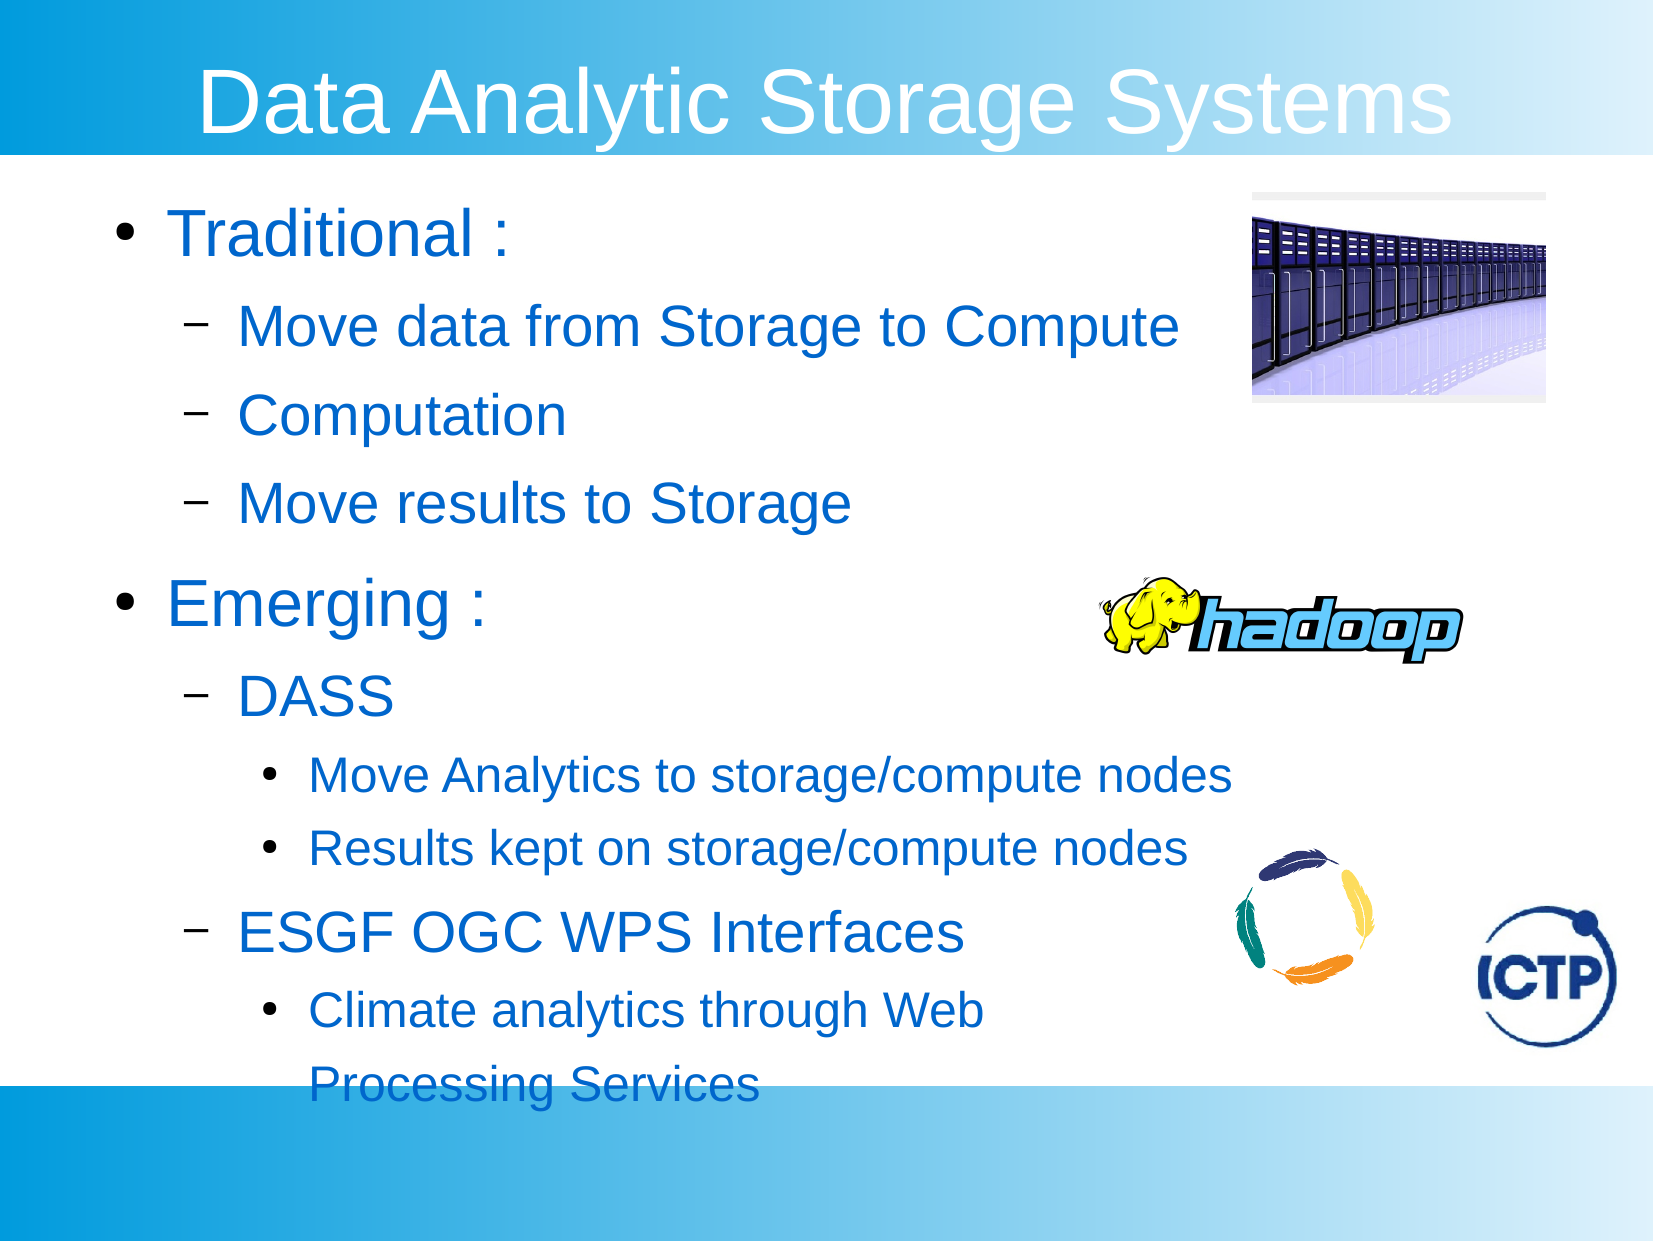

# Data Analytic Storage Systems
Traditional :
Move data from Storage to Compute
Computation
Move results to Storage
Emerging :
DASS
Move Analytics to storage/compute nodes
Results kept on storage/compute nodes
ESGF OGC WPS Interfaces
Climate analytics through Web
Processing Services